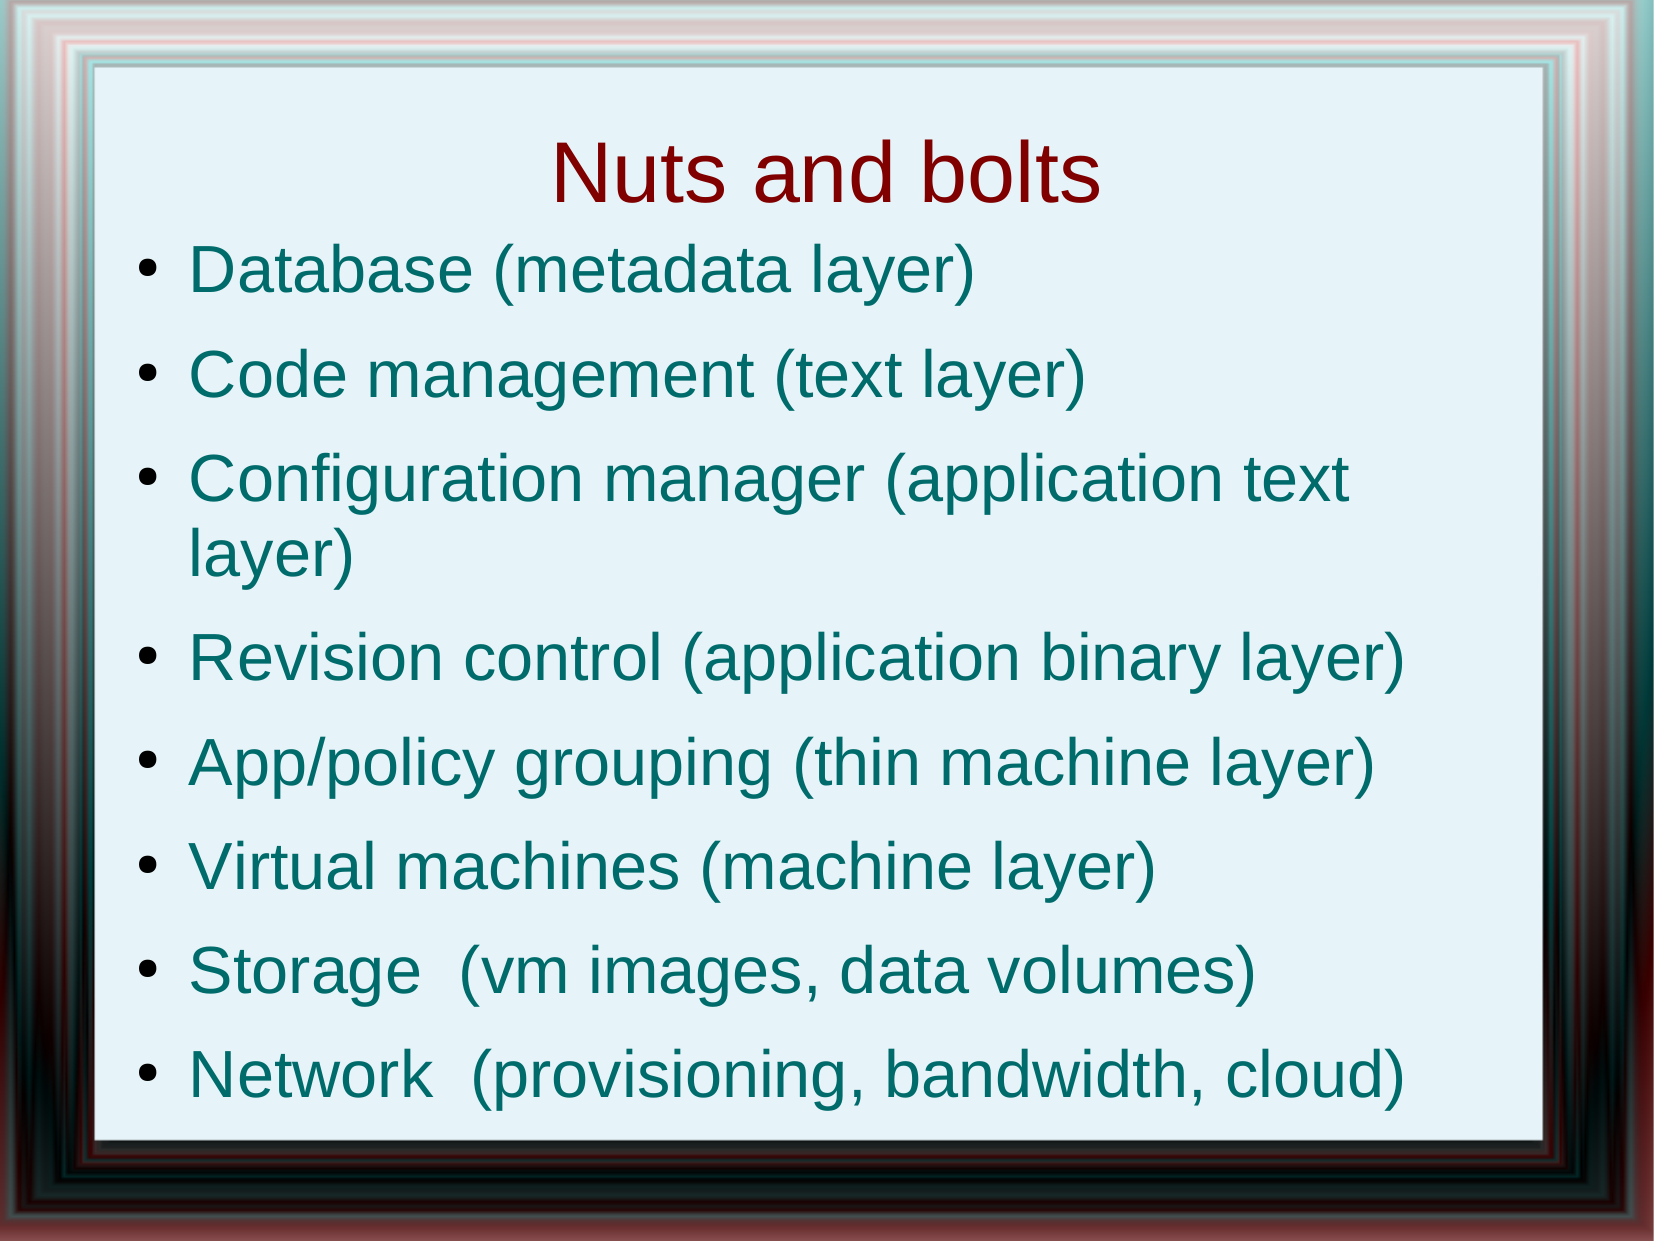

# Nuts and bolts
Database (metadata layer)
Code management (text layer)
Configuration manager (application text layer)
Revision control (application binary layer)
App/policy grouping (thin machine layer)
Virtual machines (machine layer)
Storage (vm images, data volumes)
Network (provisioning, bandwidth, cloud)